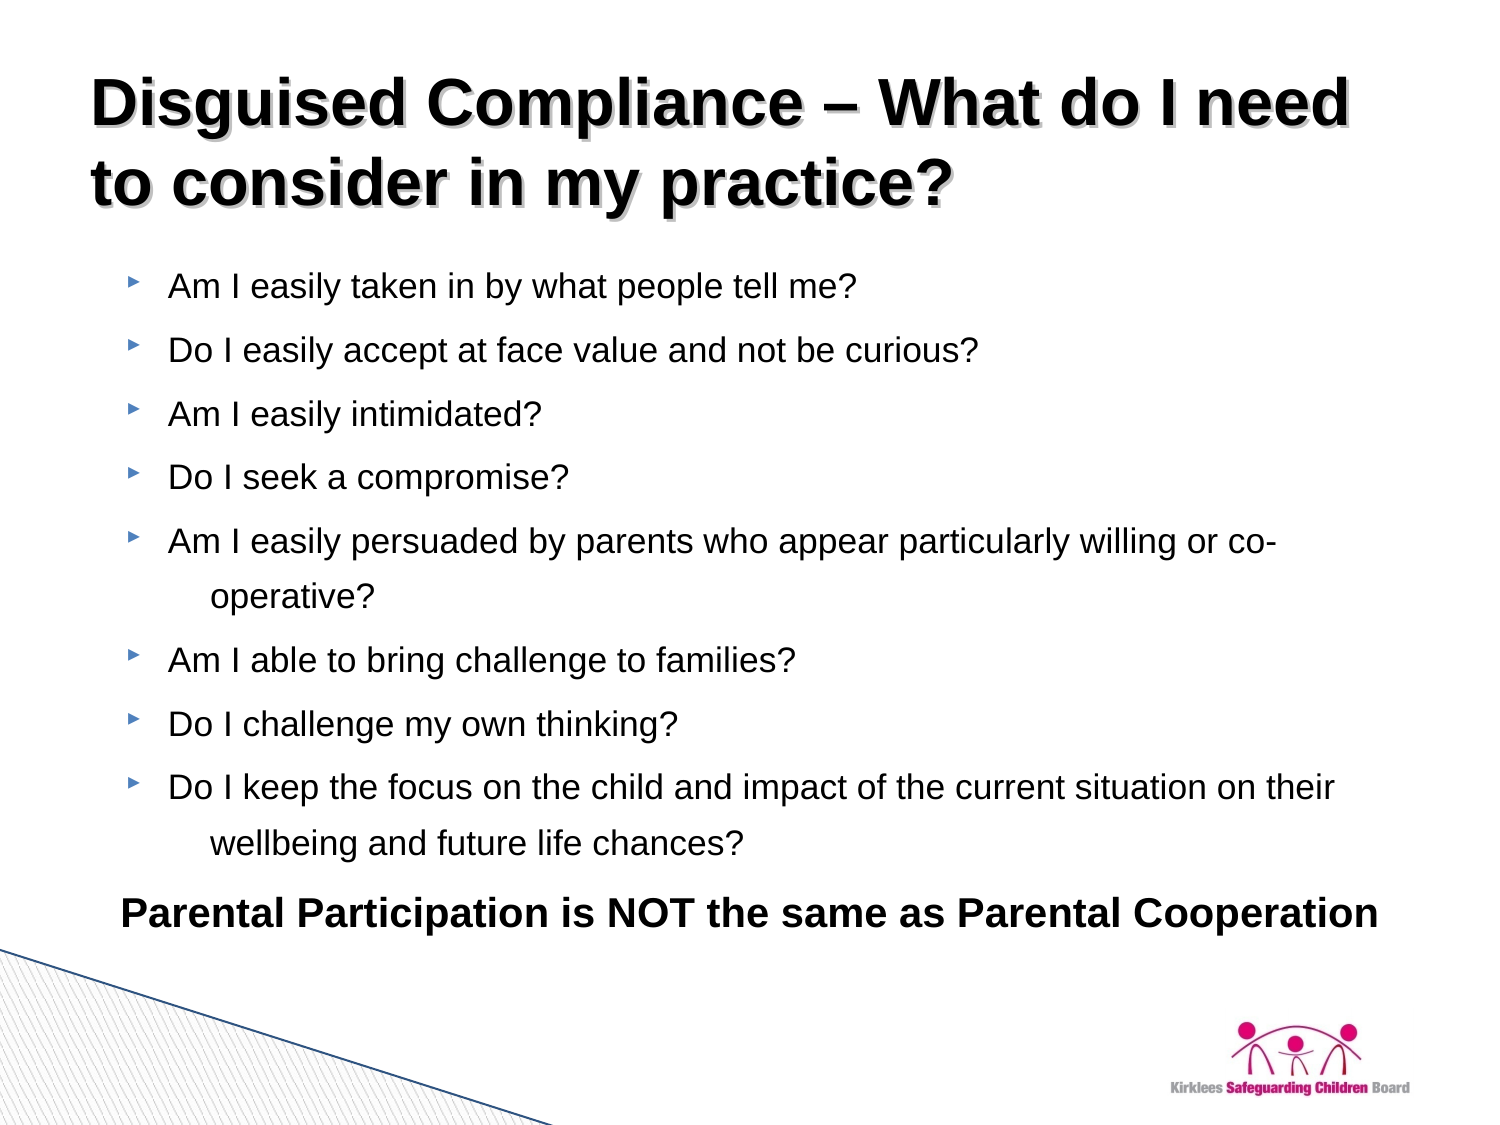

Disguised Compliance – What do I need to consider in my practice?
# Am I easily taken in by what people tell me?
Do I easily accept at face value and not be curious?
Am I easily intimidated?
Do I seek a compromise?
Am I easily persuaded by parents who appear particularly willing or co-operative?
Am I able to bring challenge to families?
Do I challenge my own thinking?
Do I keep the focus on the child and impact of the current situation on their wellbeing and future life chances?
Parental Participation is NOT the same as Parental Cooperation